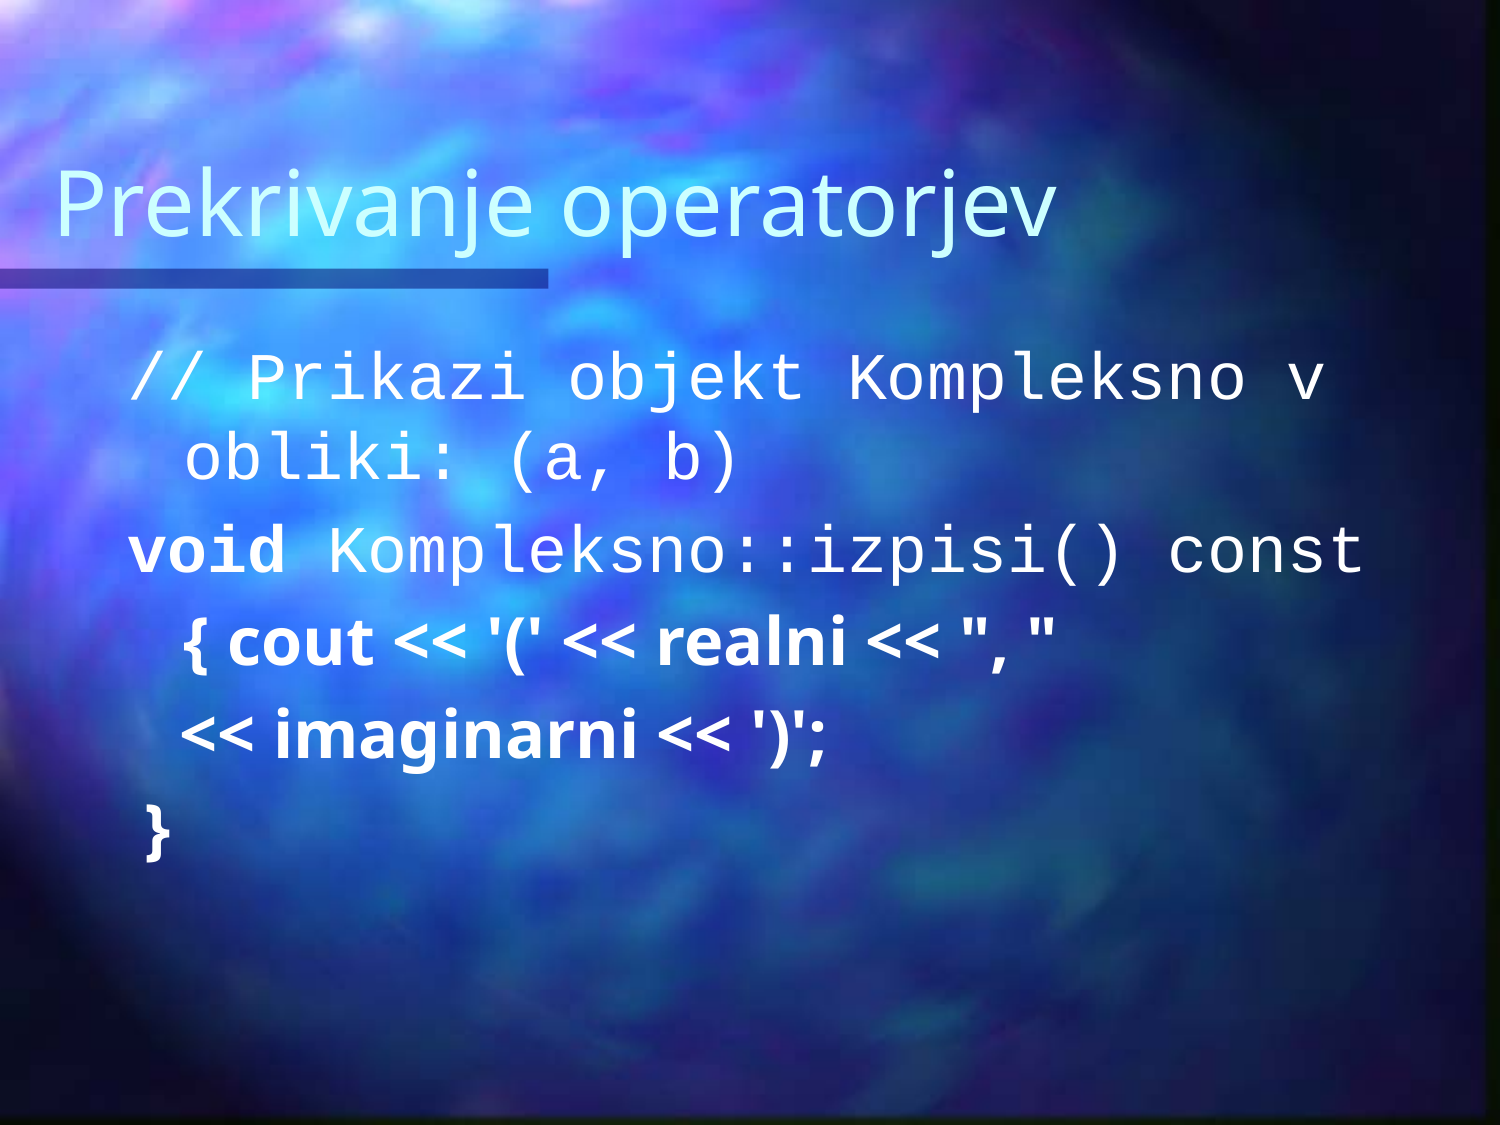

# Prekrivanje operatorjev
// Prikazi objekt Kompleksno v obliki: (a, b)
void Kompleksno::izpisi() const
	{ cout << '(' << realni << ", "
 << imaginarni << ')';
 }